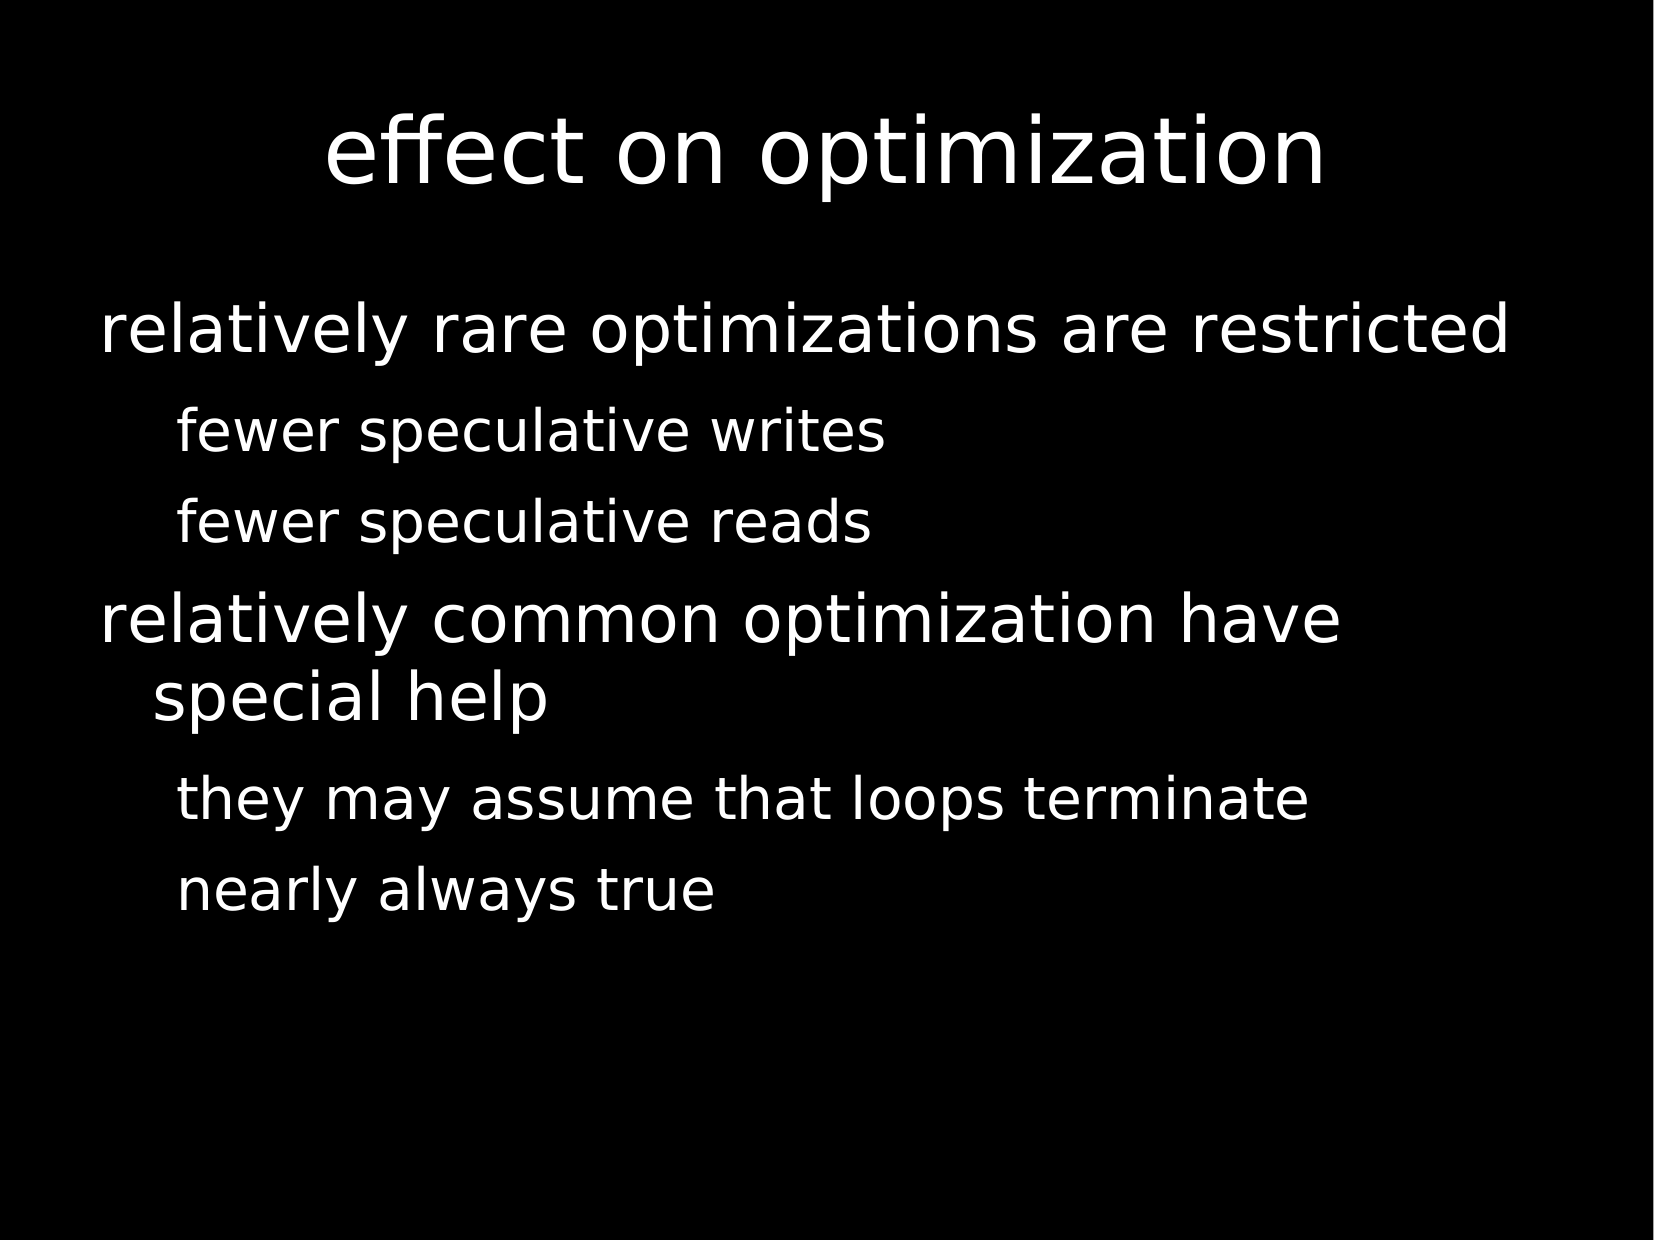

# effect on optimization
relatively rare optimizations are restricted
fewer speculative writes
fewer speculative reads
relatively common optimization have special help
they may assume that loops terminate
nearly always true